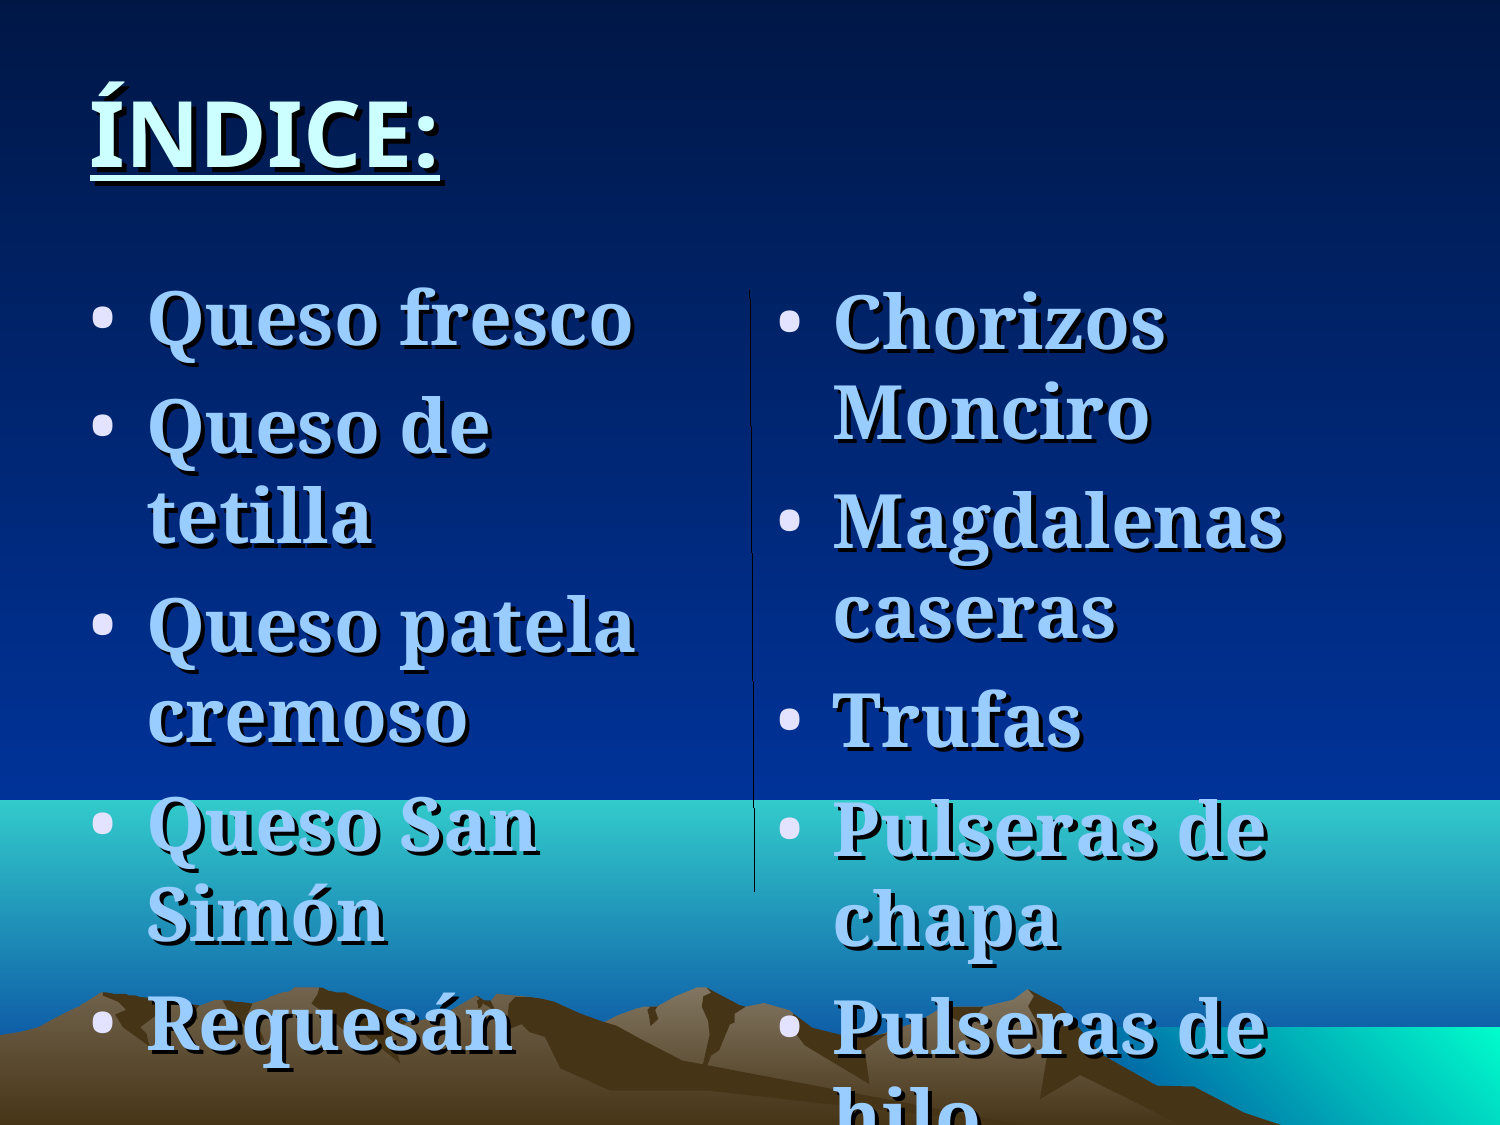

# ÍNDICE:
Queso fresco
Queso de tetilla
Queso patela cremoso
Queso San Simón
Requesán
Chorizos Monciro
Magdalenas caseras
Trufas
Pulseras de chapa
Pulseras de hilo